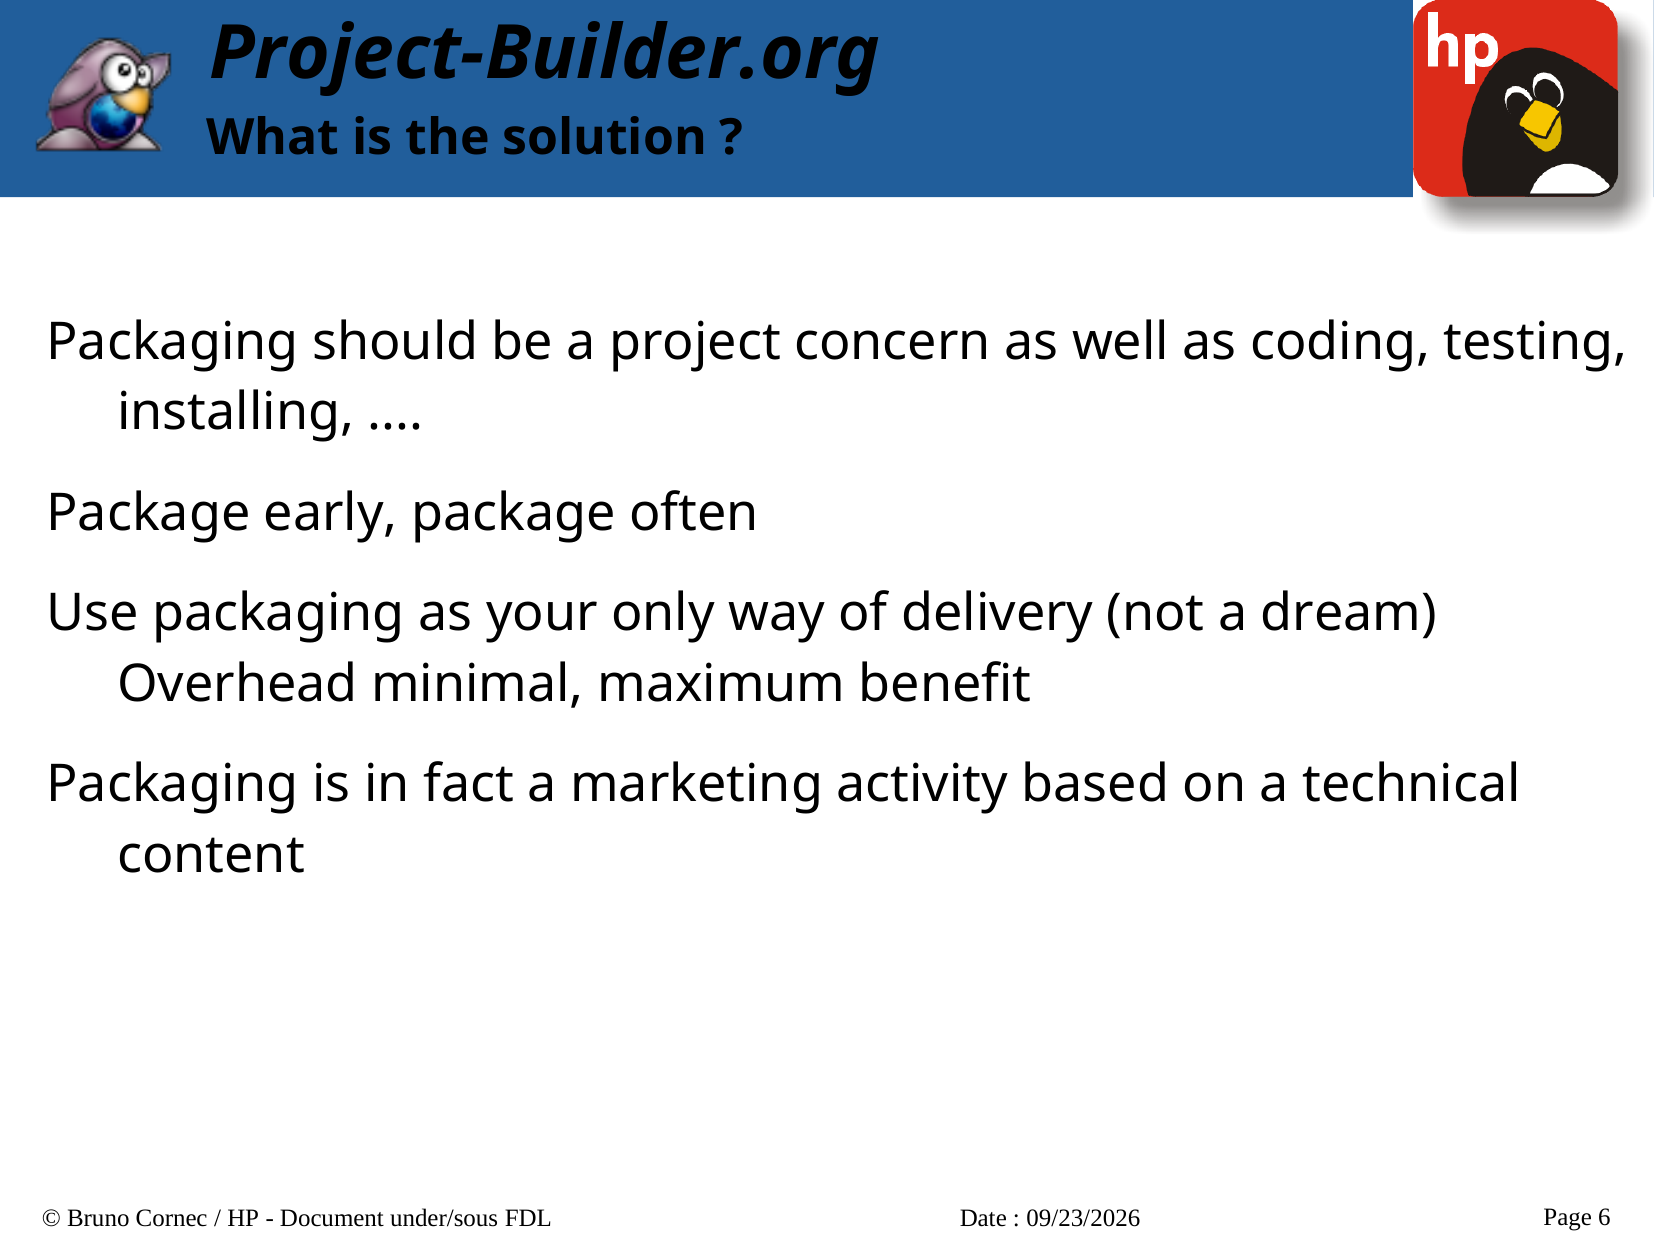

What is the solution ?
# Packaging should be a project concern as well as coding, testing, installing, ....
Package early, package often
Use packaging as your only way of delivery (not a dream)
Overhead minimal, maximum benefit
Packaging is in fact a marketing activity based on a technical content